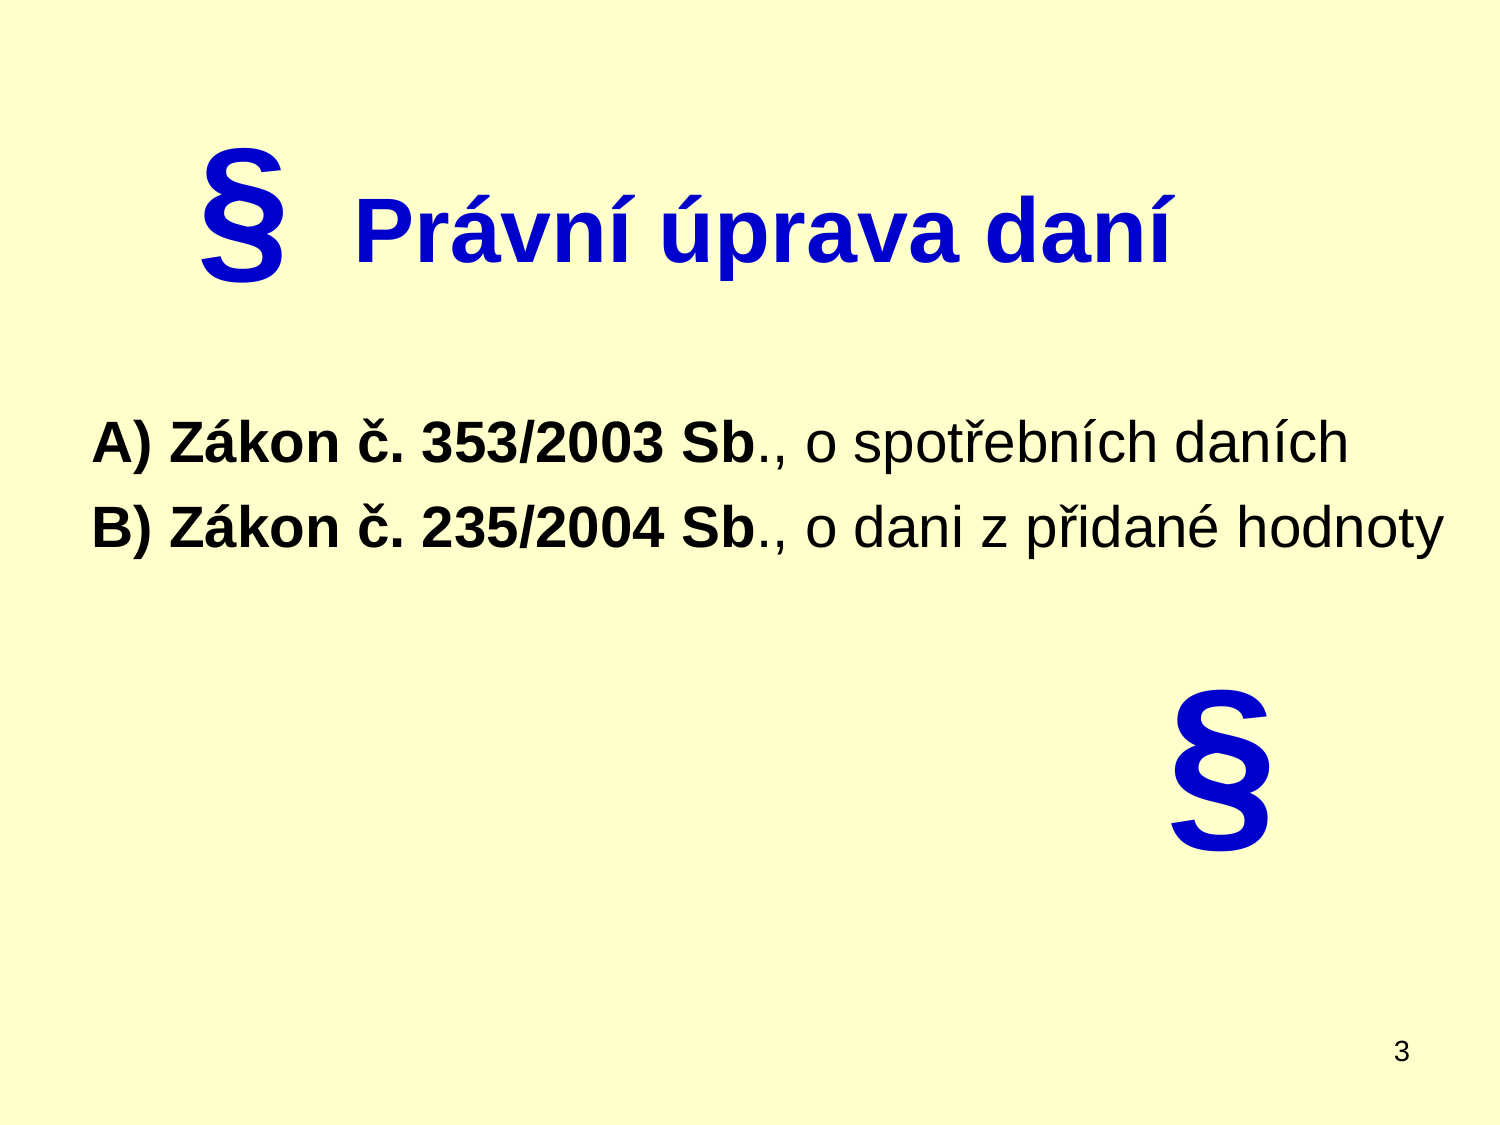

§
# Právní úprava daní
A) Zákon č. 353/2003 Sb., o spotřebních daních
B) Zákon č. 235/2004 Sb., o dani z přidané hodnoty
§